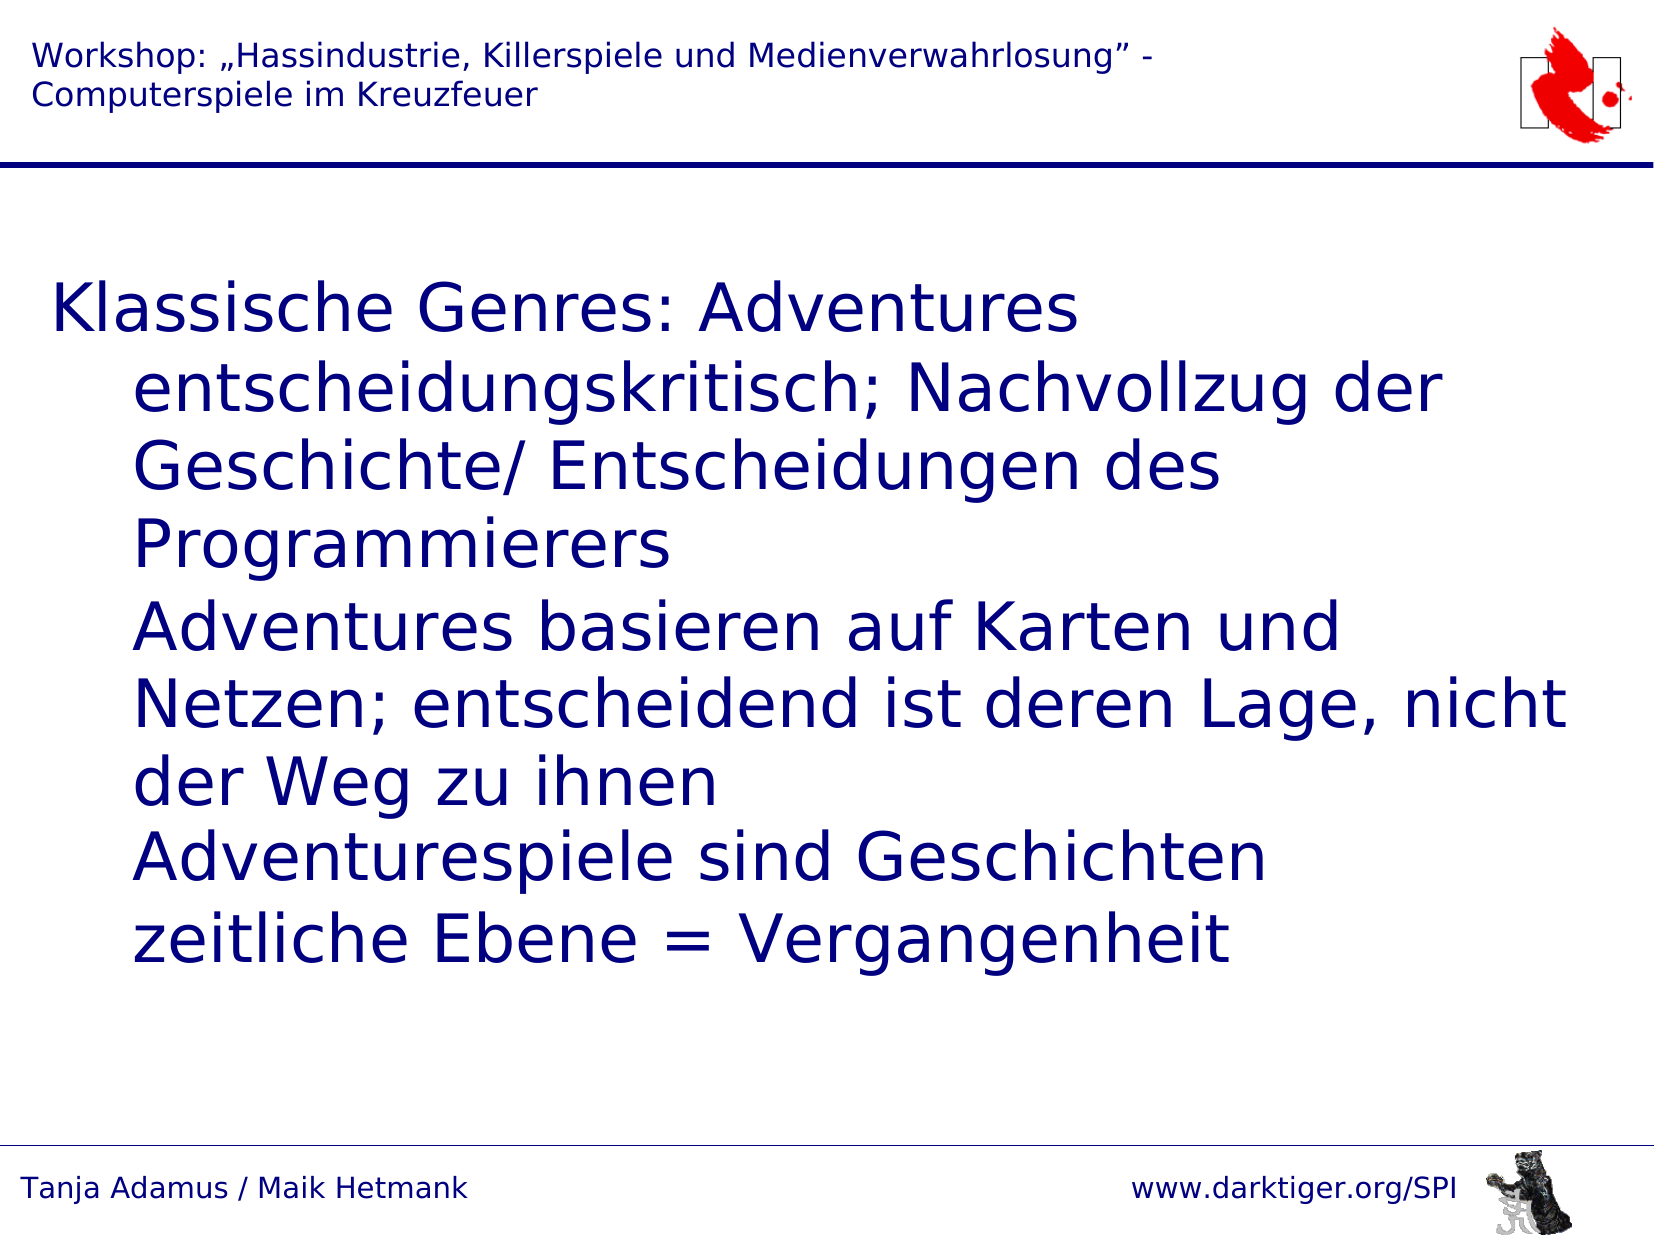

Workshop: „Hassindustrie, Killerspiele und Medienverwahrlosung” - Computerspiele im Kreuzfeuer
Klassische Genres: Adventures
entscheidungskritisch; Nachvollzug der Geschichte/ Entscheidungen des Programmierers
Adventures basieren auf Karten und Netzen; entscheidend ist deren Lage, nicht der Weg zu ihnen
Adventurespiele sind Geschichten
zeitliche Ebene = Vergangenheit